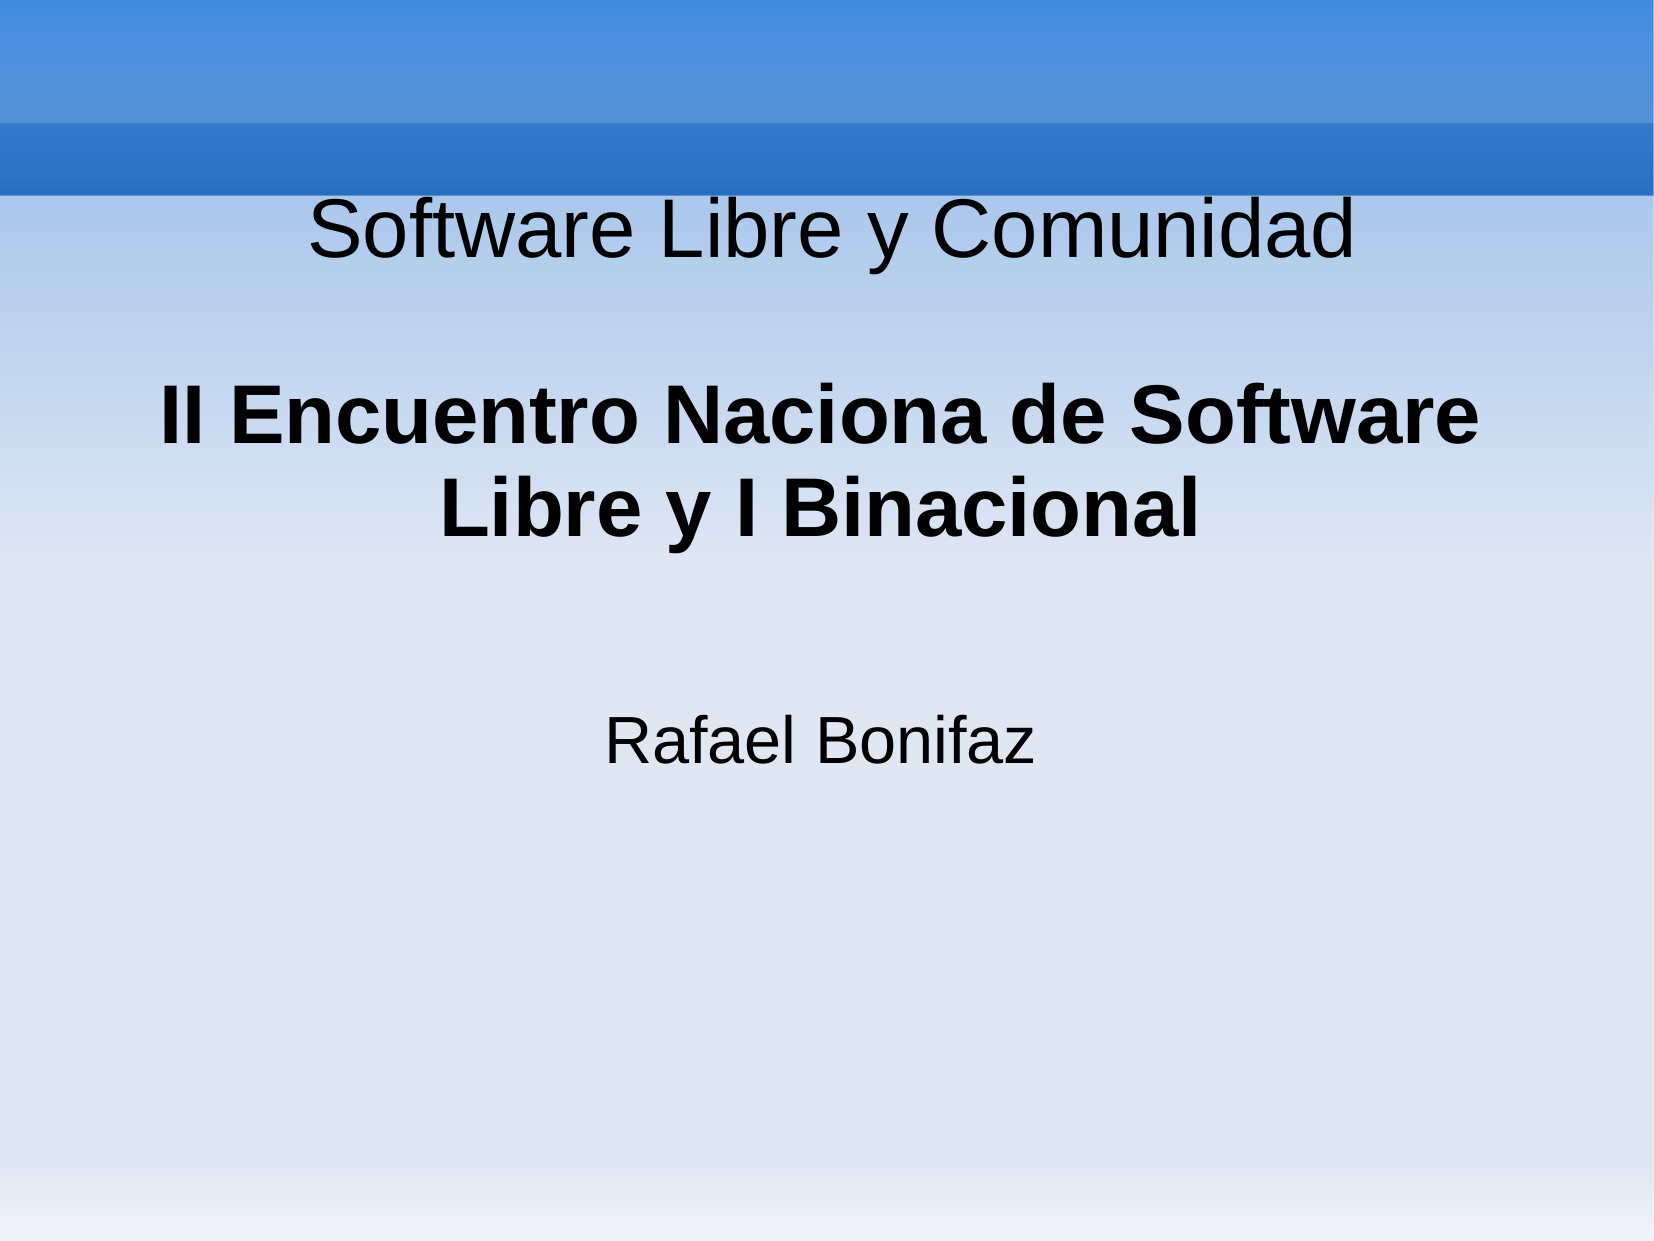

# Software Libre y Comunidad
II Encuentro Naciona de Software Libre y I Binacional
Rafael Bonifaz